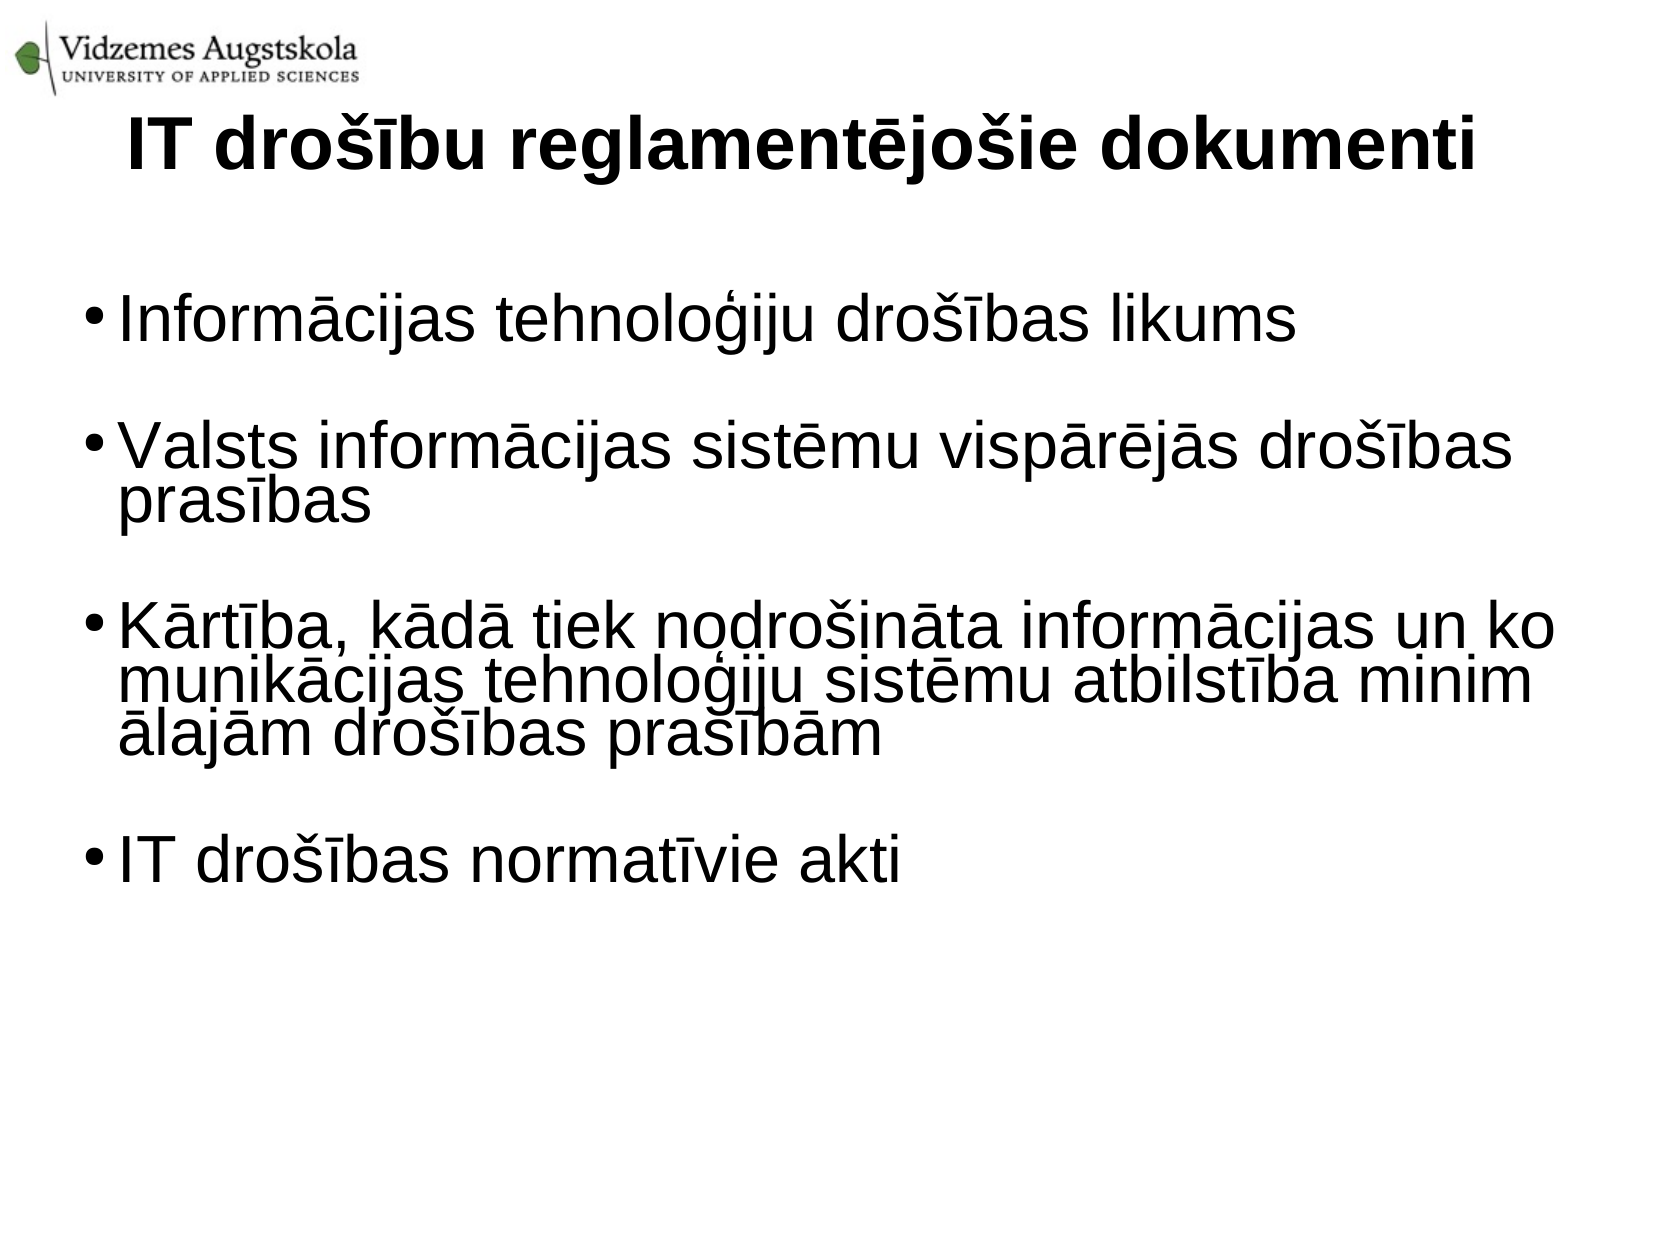

# IT drošību reglamentējošie dokumenti
Informācijas tehnoloģiju drošības likums
Valsts informācijas sistēmu vispārējās drošības prasības
Kārtība, kādā tiek nodrošināta informācijas un komunikācijas tehnoloģiju sistēmu atbilstība minimālajām drošības prasībām
IT drošības normatīvie akti